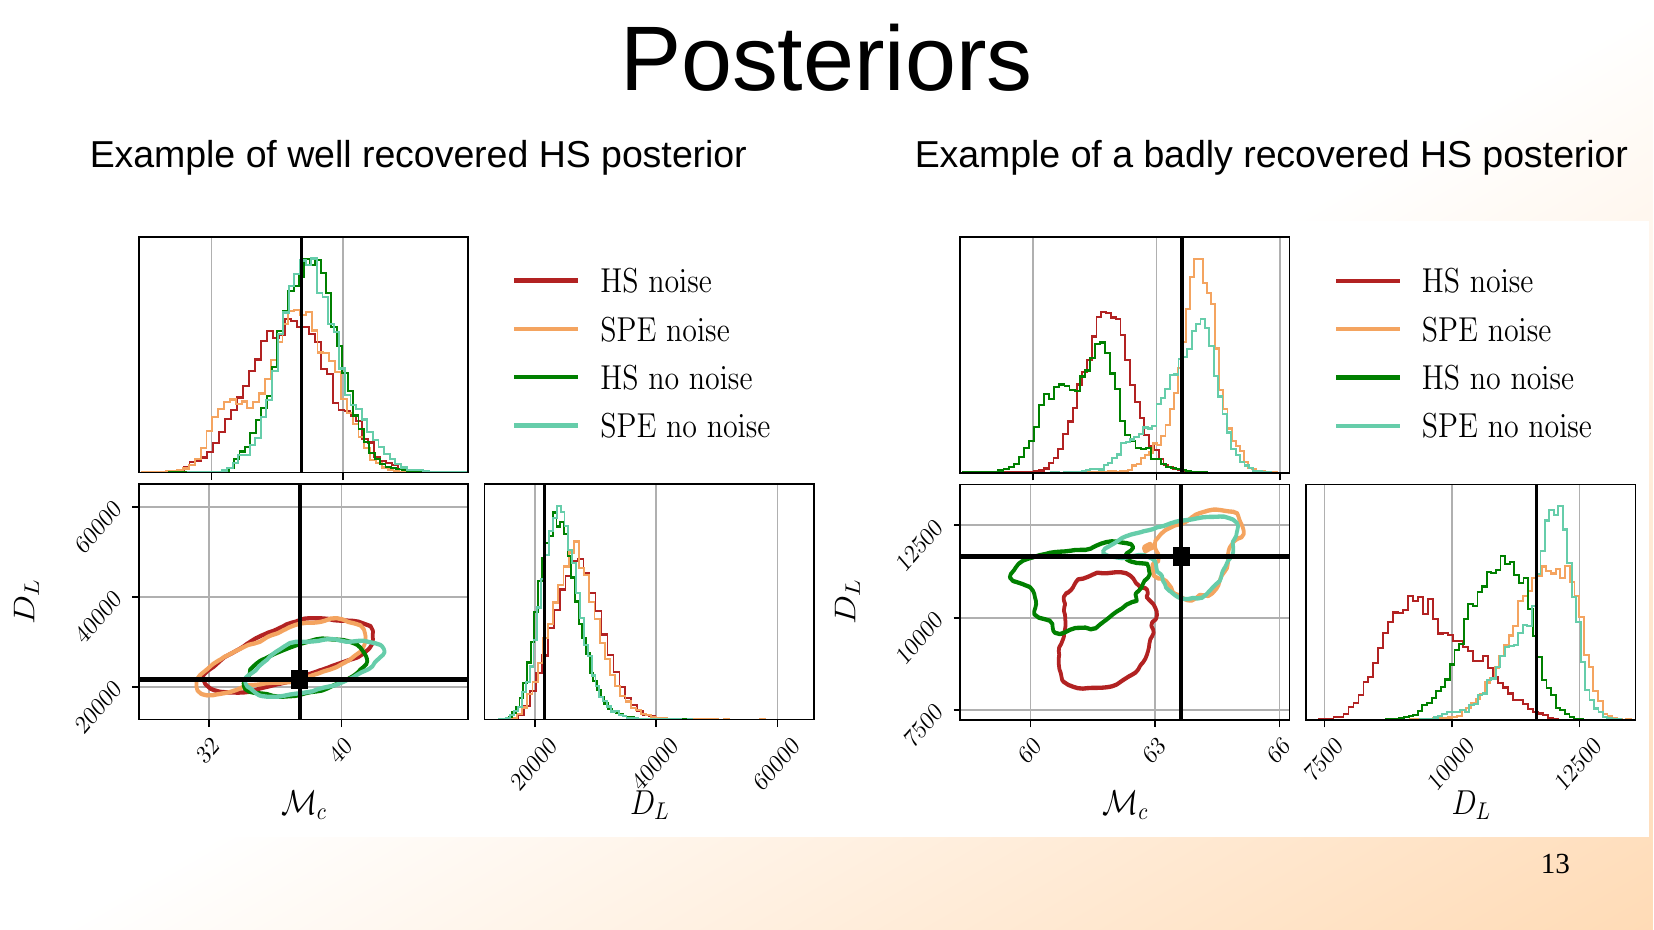

# Posteriors
Example of well recovered HS posterior
Example of a badly recovered HS posterior
13